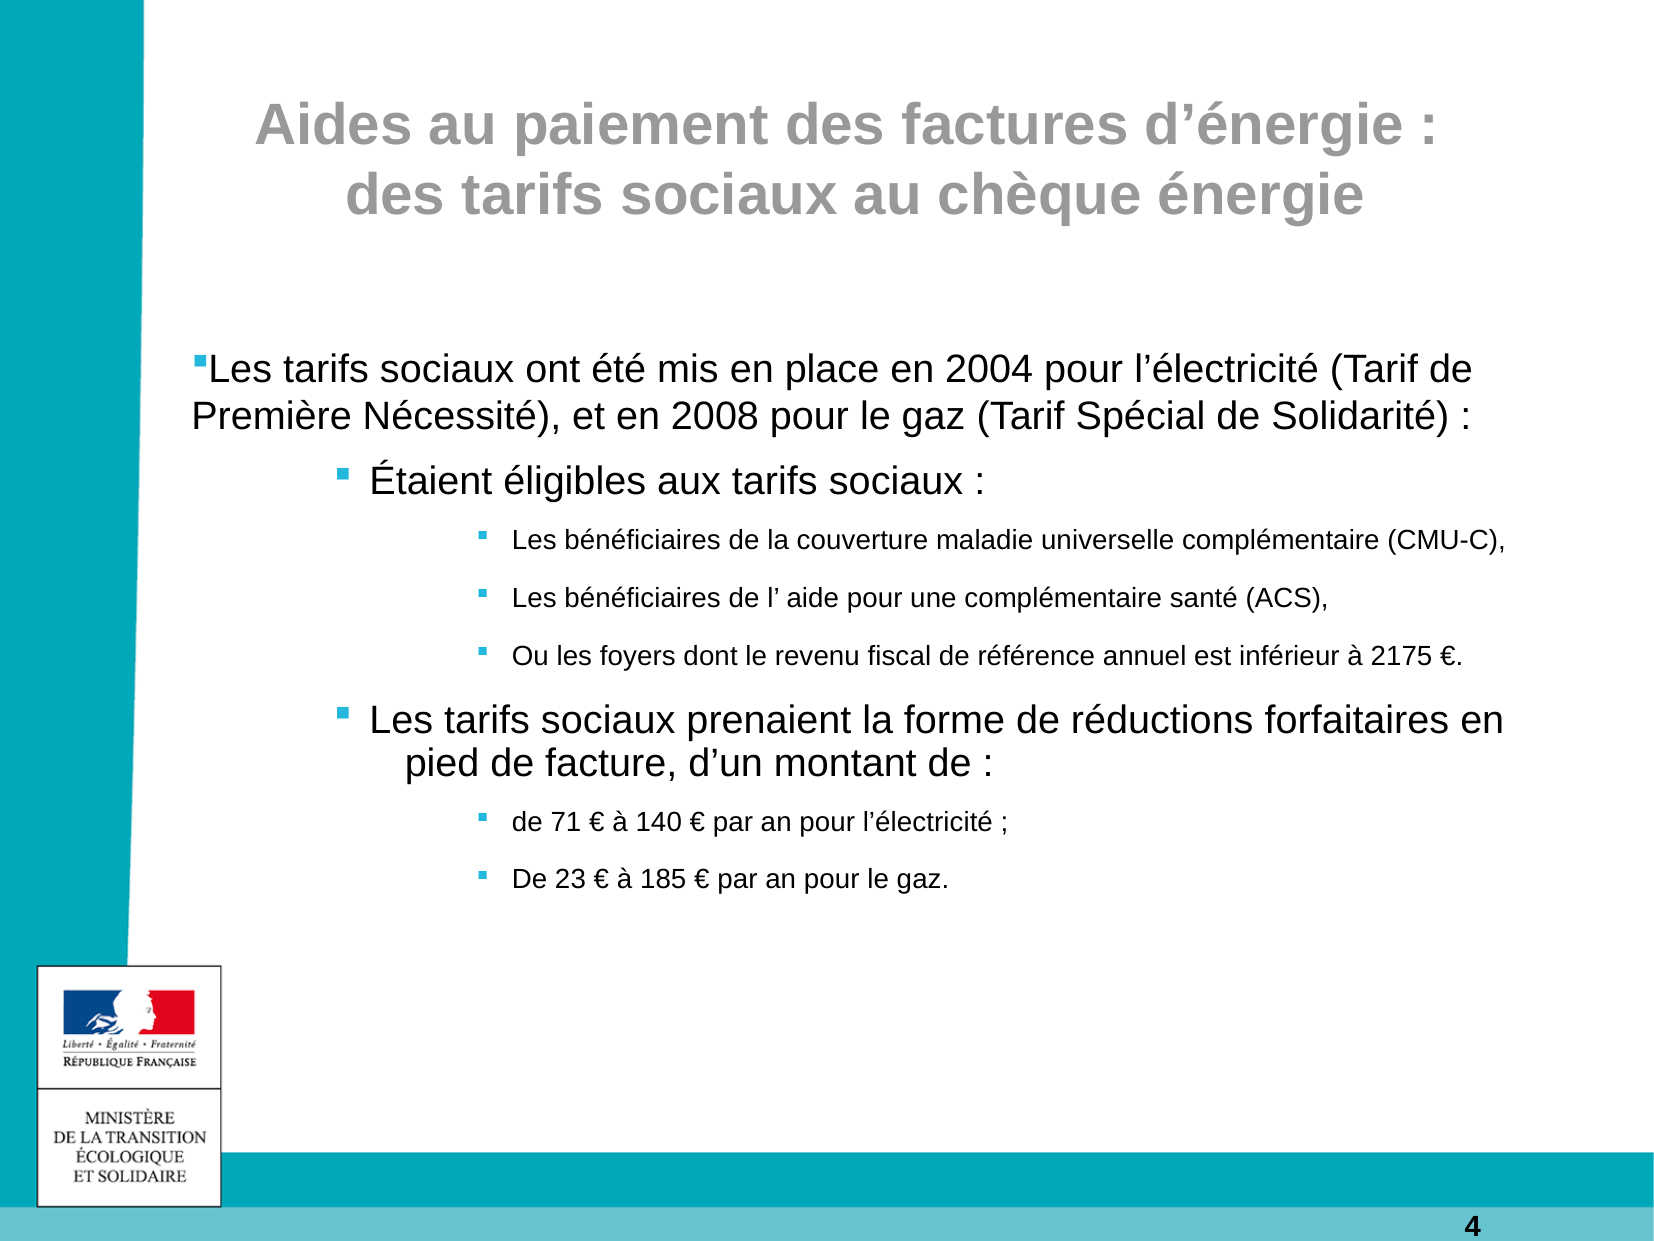

# Aides au paiement des factures d’énergie : des tarifs sociaux au chèque énergie
Les tarifs sociaux ont été mis en place en 2004 pour l’électricité (Tarif de Première Nécessité), et en 2008 pour le gaz (Tarif Spécial de Solidarité) :
Étaient éligibles aux tarifs sociaux :
Les bénéficiaires de la couverture maladie universelle complémentaire (CMU-C),
Les bénéficiaires de l’ aide pour une complémentaire santé (ACS),
Ou les foyers dont le revenu fiscal de référence annuel est inférieur à 2175 €.
Les tarifs sociaux prenaient la forme de réductions forfaitaires en pied de facture, d’un montant de :
de 71 € à 140 € par an pour l’électricité ;
De 23 € à 185 € par an pour le gaz.